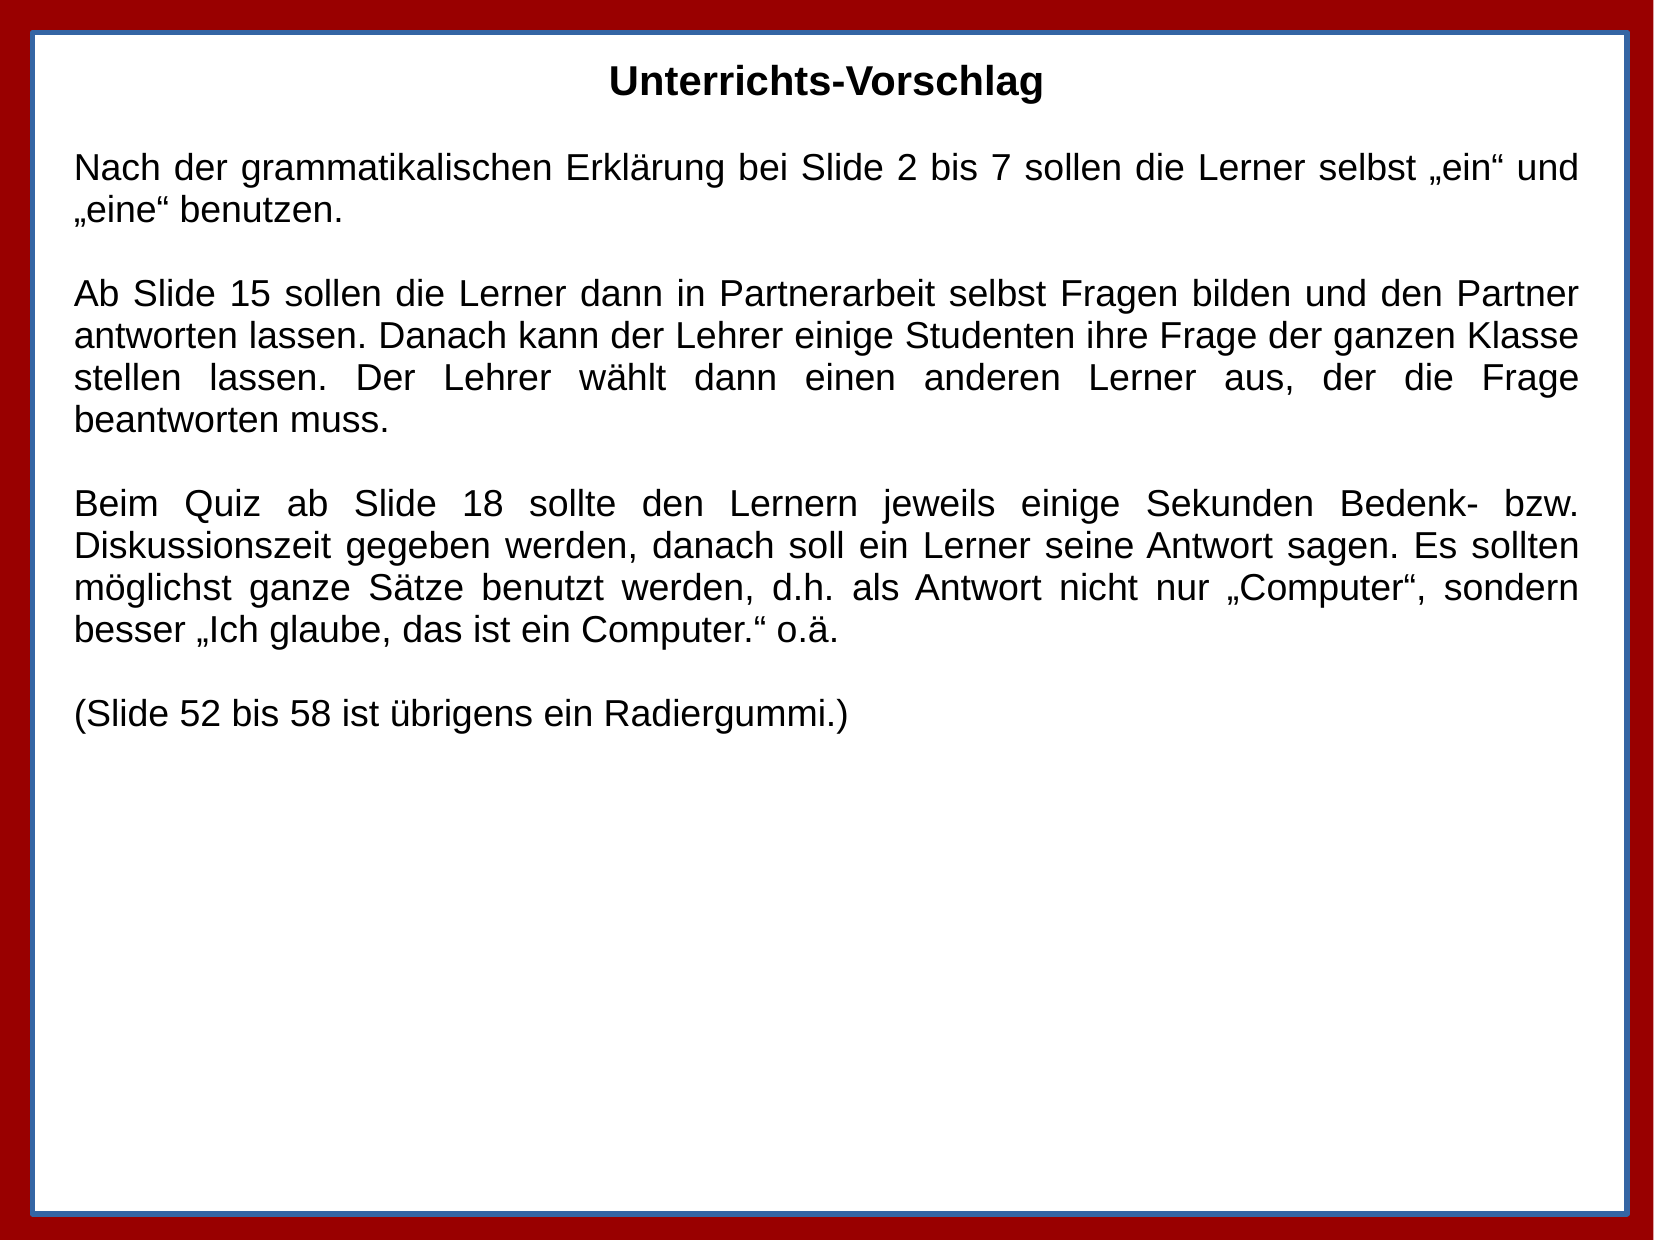

Unterrichts-Vorschlag
Nach der grammatikalischen Erklärung bei Slide 2 bis 7 sollen die Lerner selbst „ein“ und „eine“ benutzen.
Ab Slide 15 sollen die Lerner dann in Partnerarbeit selbst Fragen bilden und den Partner antworten lassen. Danach kann der Lehrer einige Studenten ihre Frage der ganzen Klasse stellen lassen. Der Lehrer wählt dann einen anderen Lerner aus, der die Frage beantworten muss.
Beim Quiz ab Slide 18 sollte den Lernern jeweils einige Sekunden Bedenk- bzw. Diskussionszeit gegeben werden, danach soll ein Lerner seine Antwort sagen. Es sollten möglichst ganze Sätze benutzt werden, d.h. als Antwort nicht nur „Computer“, sondern besser „Ich glaube, das ist ein Computer.“ o.ä.
(Slide 52 bis 58 ist übrigens ein Radiergummi.)